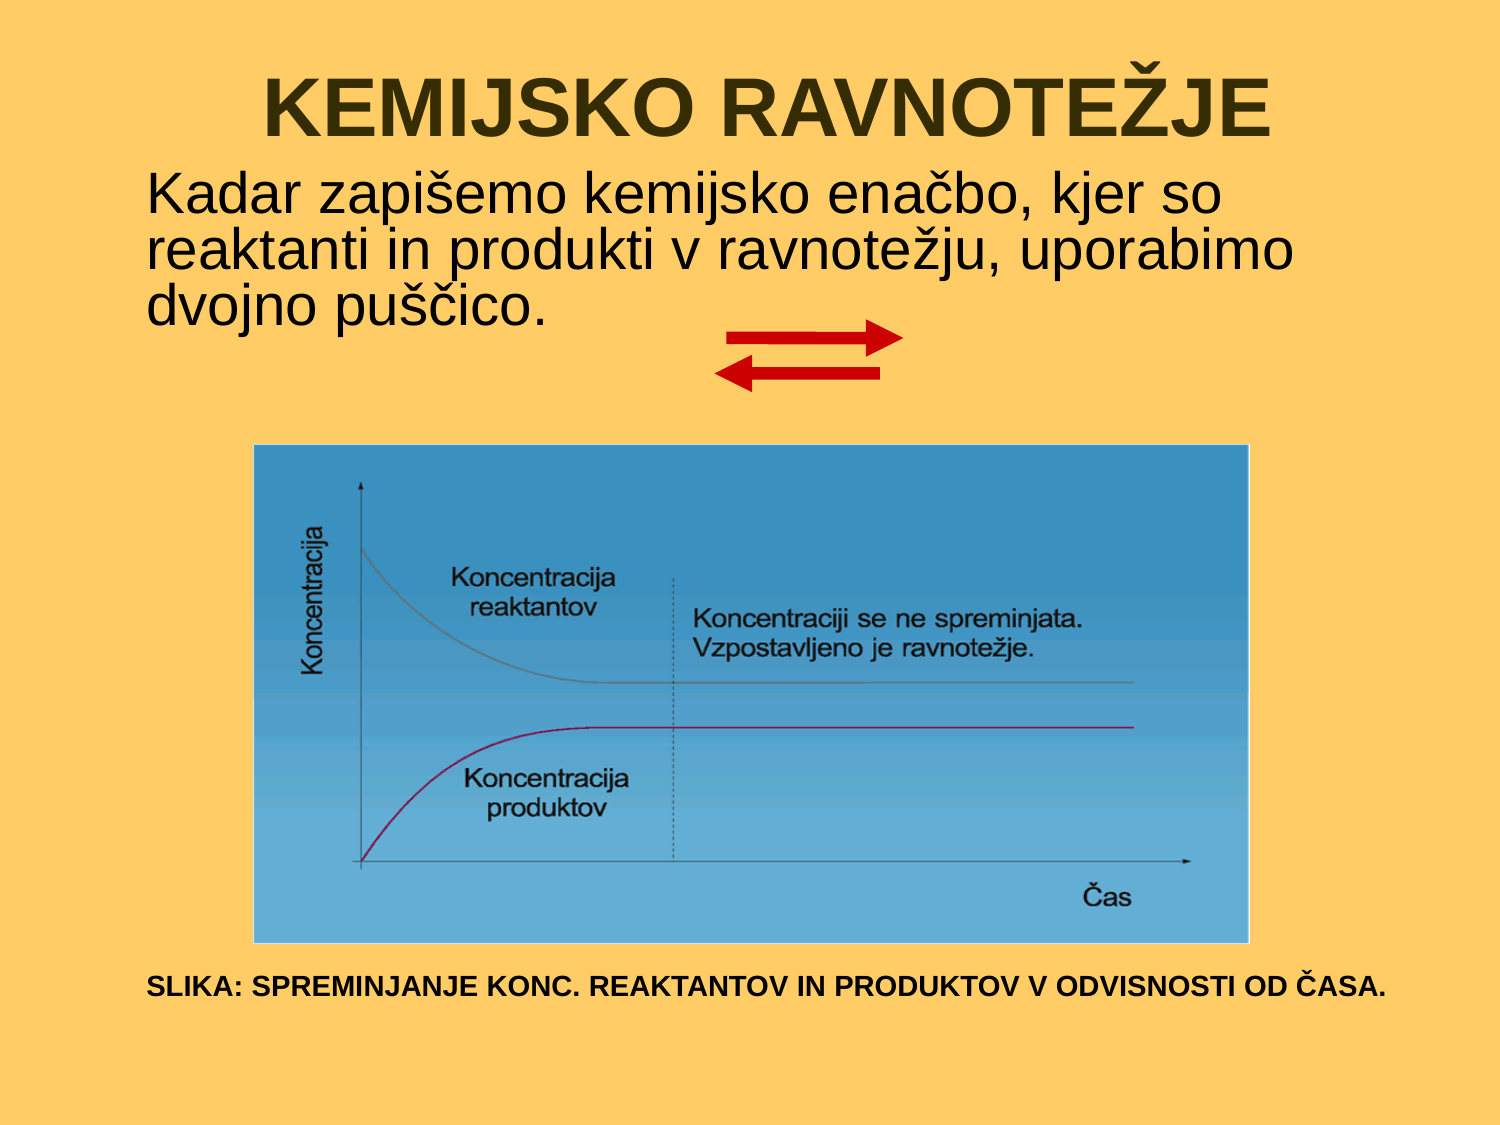

# KEMIJSKO RAVNOTEŽJE
	Kadar zapišemo kemijsko enačbo, kjer so reaktanti in produkti v ravnotežju, uporabimo dvojno puščico.
	SLIKA: SPREMINJANJE KONC. REAKTANTOV IN PRODUKTOV V ODVISNOSTI OD ČASA.